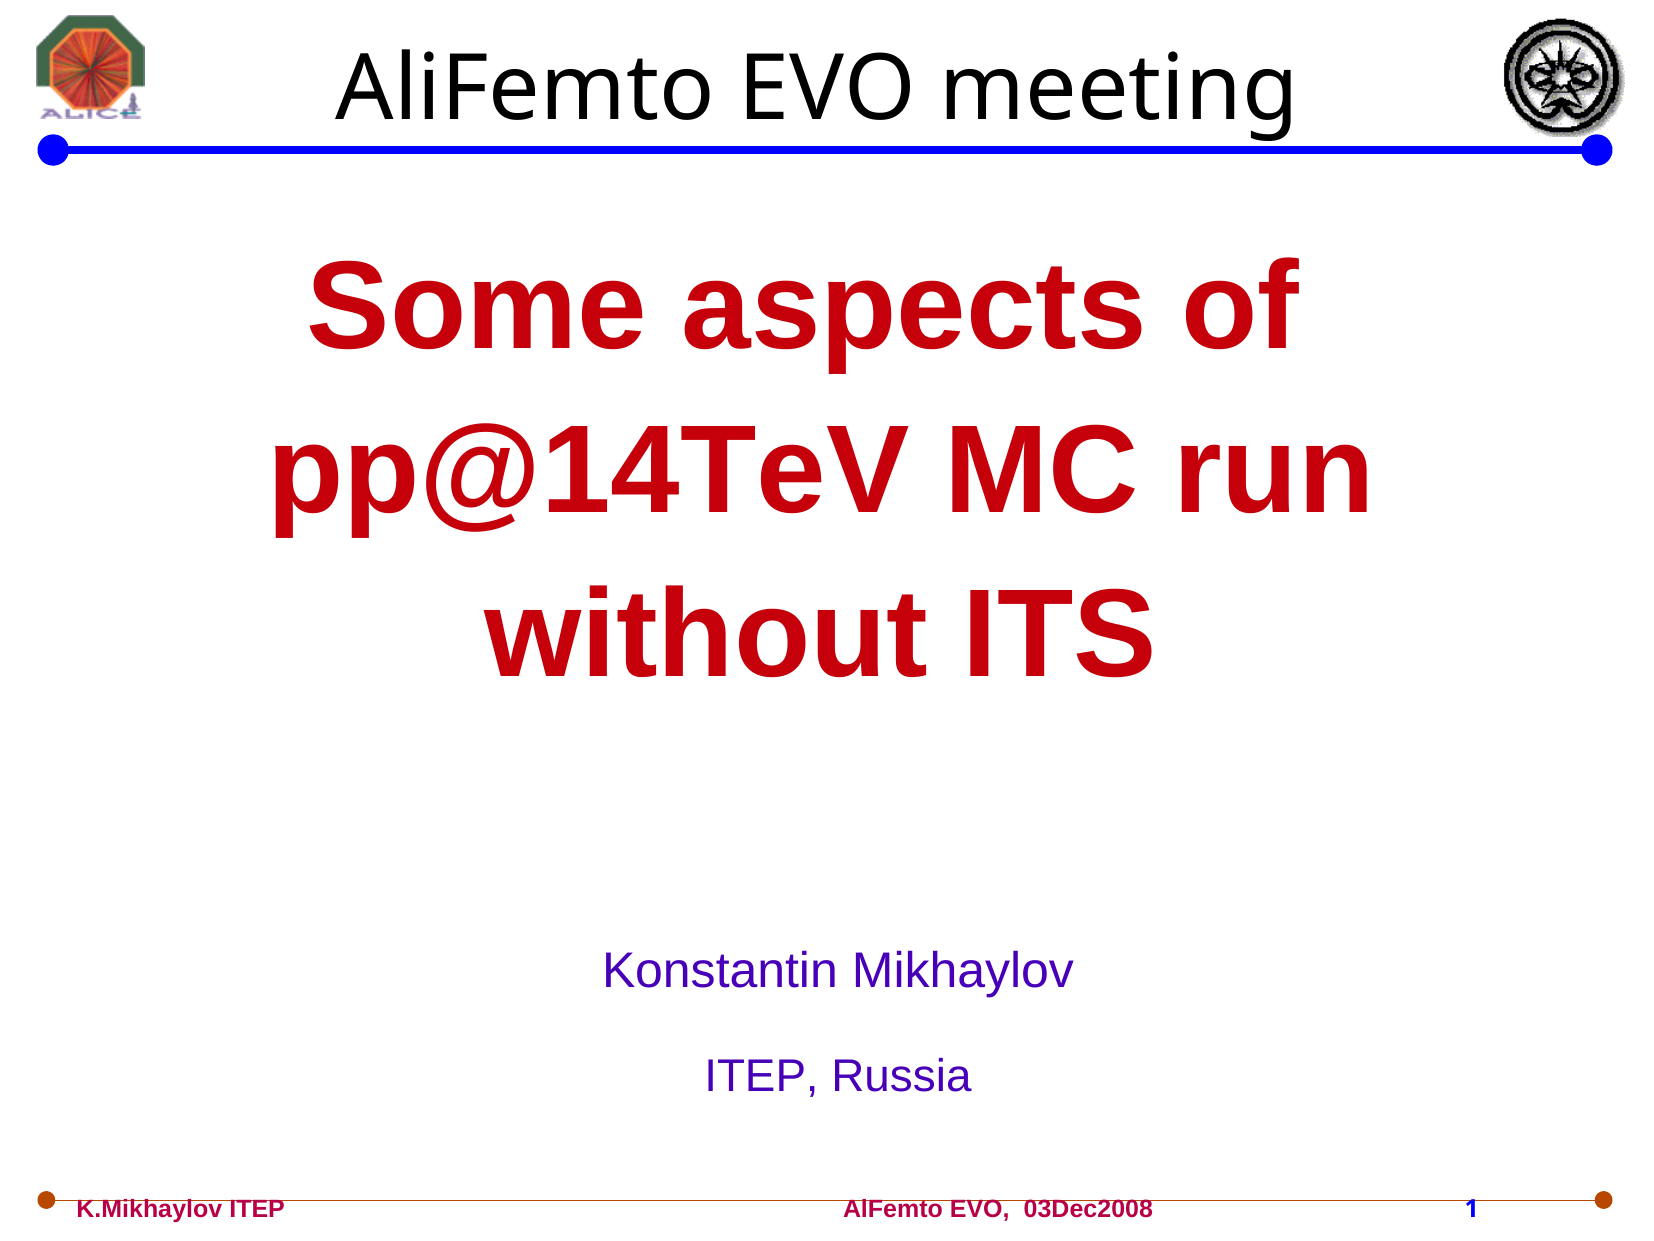

# AliFemto EVO meeting
Some aspects of
pp@14TeV MC run without ITS
Konstantin Mikhaylov
ITEP, Russia
K.Mikhaylov ITEP AlFemto EVO, 03Dec2008